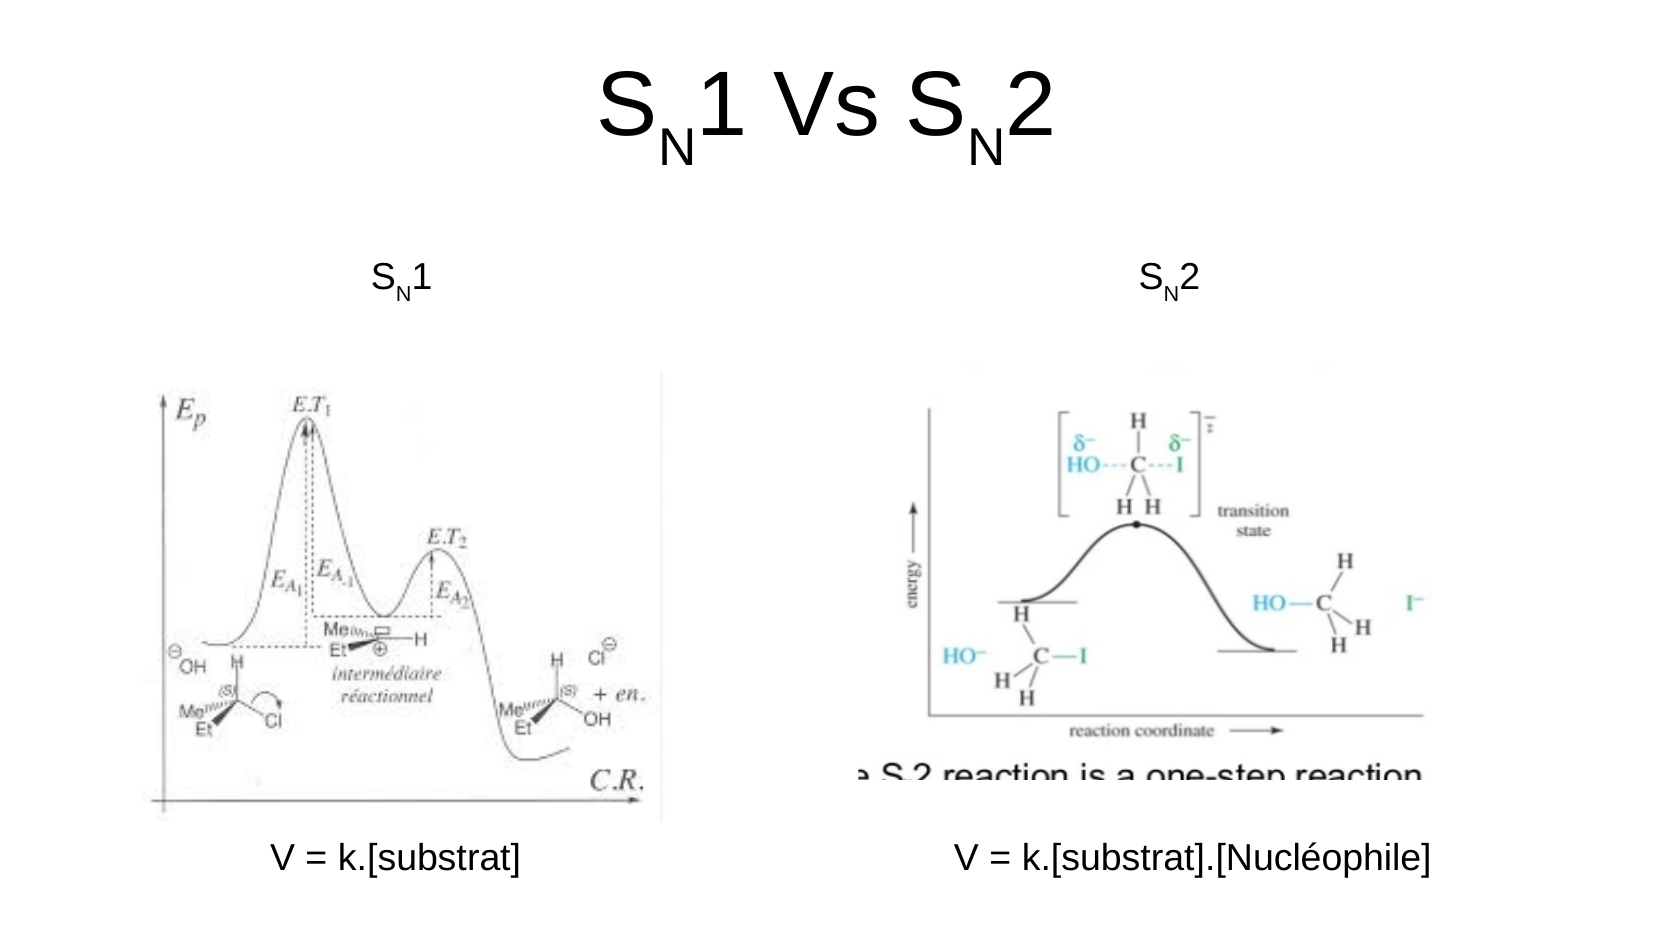

# SN1 Vs SN2
SN1
SN2
V = k.[substrat]
V = k.[substrat].[Nucléophile]